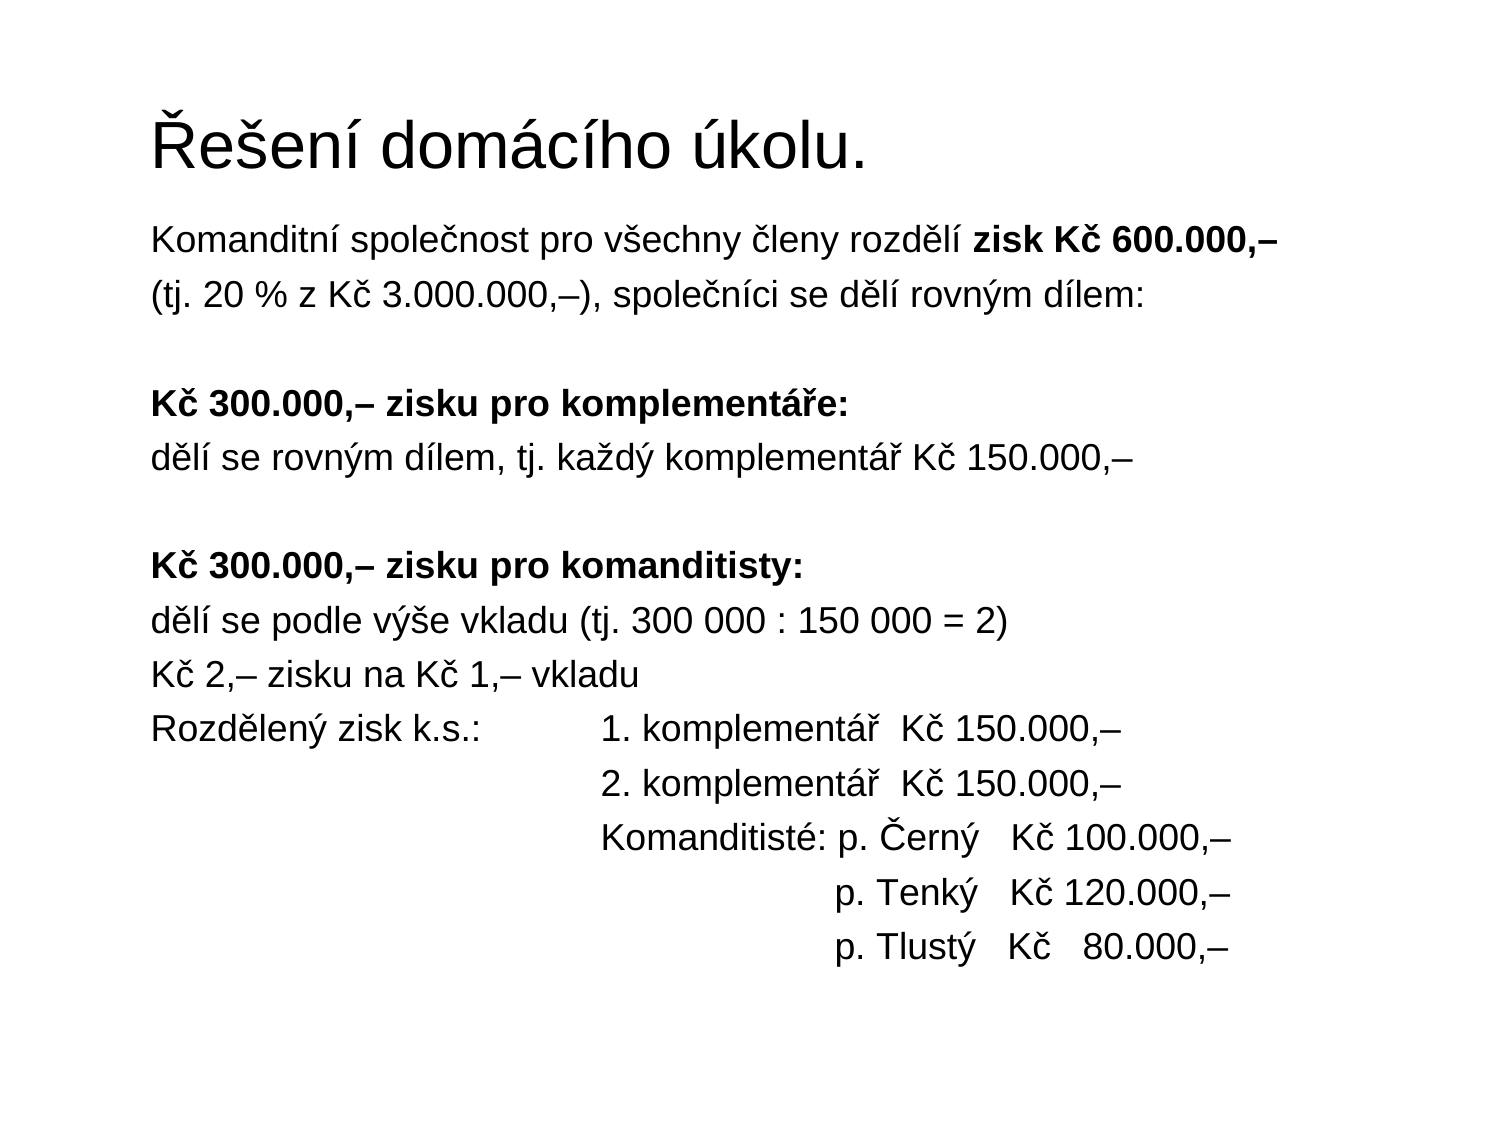

# Řešení domácího úkolu.
Komanditní společnost pro všechny členy rozdělí zisk Kč 600.000,–
(tj. 20 % z Kč 3.000.000,–), společníci se dělí rovným dílem:
Kč 300.000,– zisku pro komplementáře:
dělí se rovným dílem, tj. každý komplementář Kč 150.000,–
Kč 300.000,– zisku pro komanditisty:
dělí se podle výše vkladu (tj. 300 000 : 150 000 = 2)
Kč 2,– zisku na Kč 1,– vkladu
Rozdělený zisk k.s.:	1. komplementář	Kč 150.000,–
				2. komplementář	Kč 150.000,–
				Komanditisté: p. Černý Kč 100.000,–
					 p. Tenký Kč 120.000,–
					 p. Tlustý Kč 80.000,–